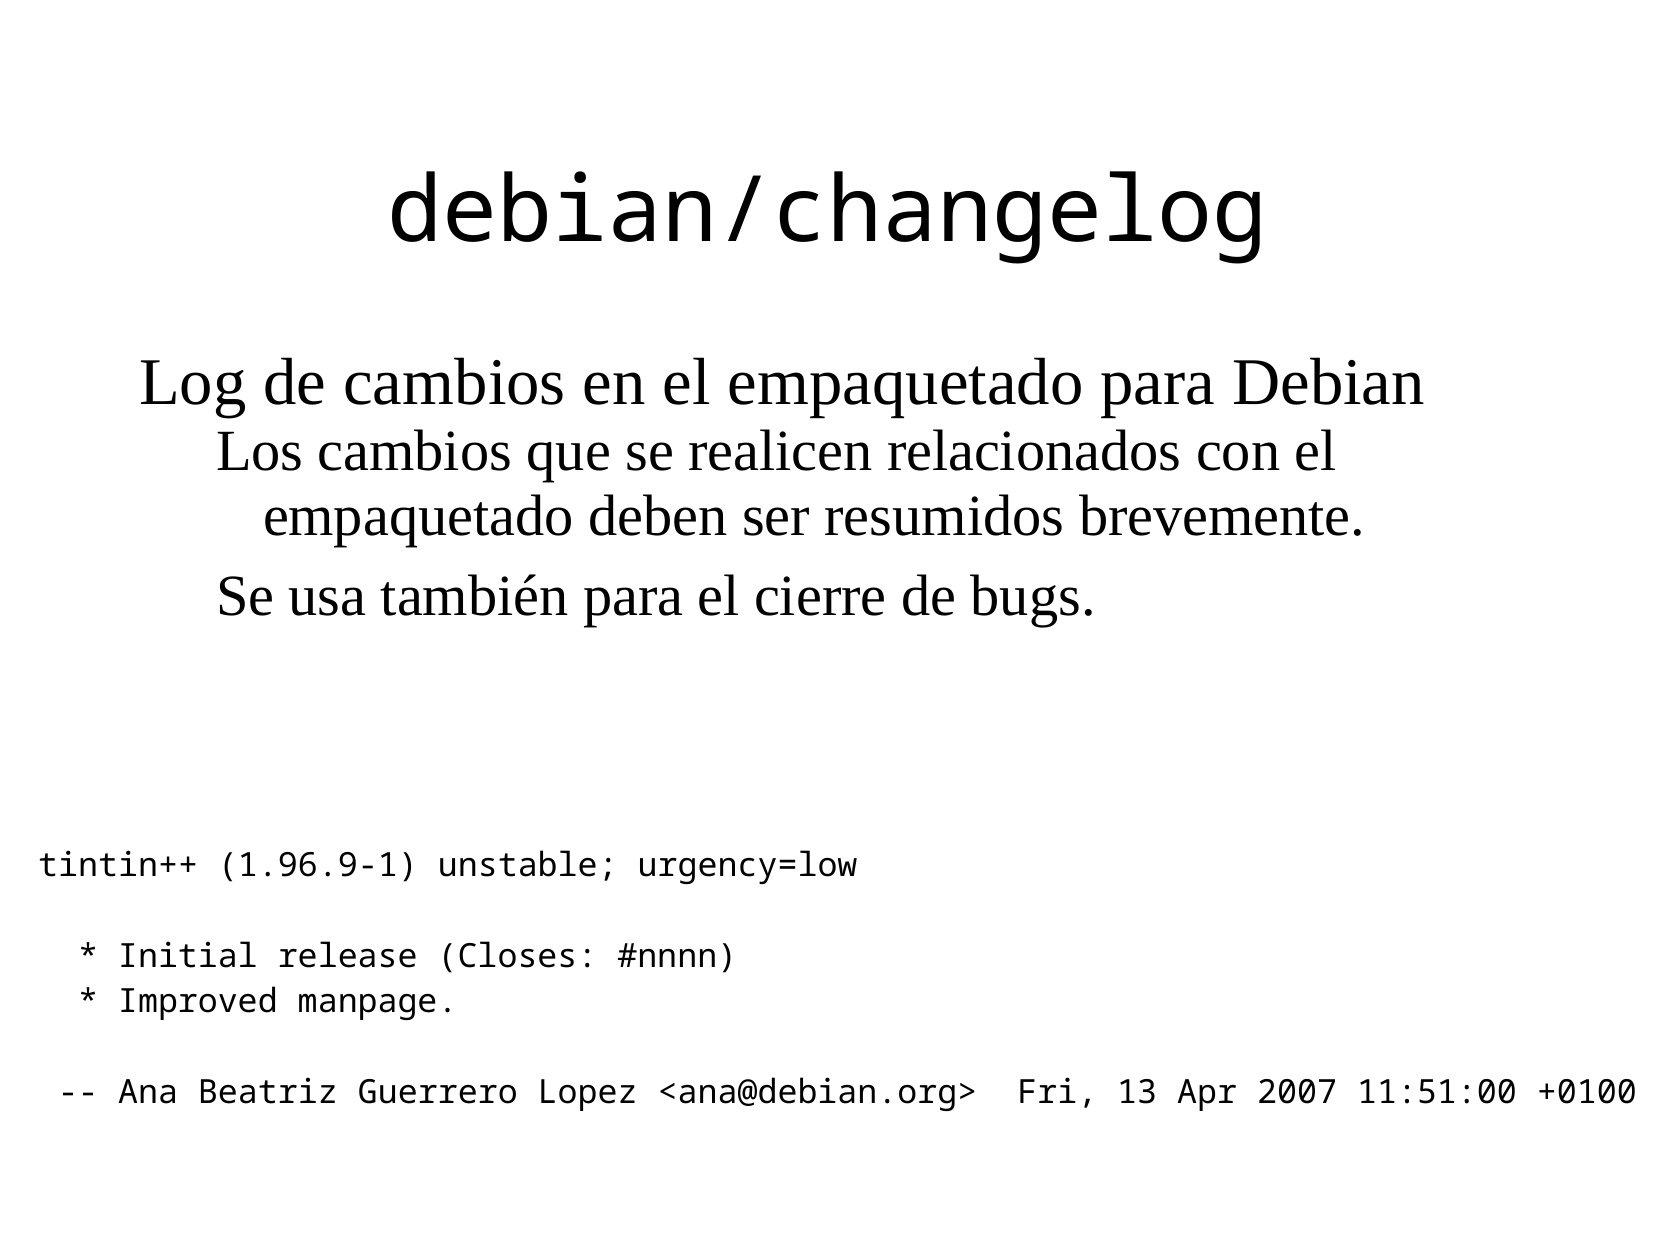

# debian/changelog
Log de cambios en el empaquetado para Debian
Los cambios que se realicen relacionados con el empaquetado deben ser resumidos brevemente.
Se usa también para el cierre de bugs.
tintin++ (1.96.9-1) unstable; urgency=low
 * Initial release (Closes: #nnnn)
 * Improved manpage.
 -- Ana Beatriz Guerrero Lopez <ana@debian.org> Fri, 13 Apr 2007 11:51:00 +0100